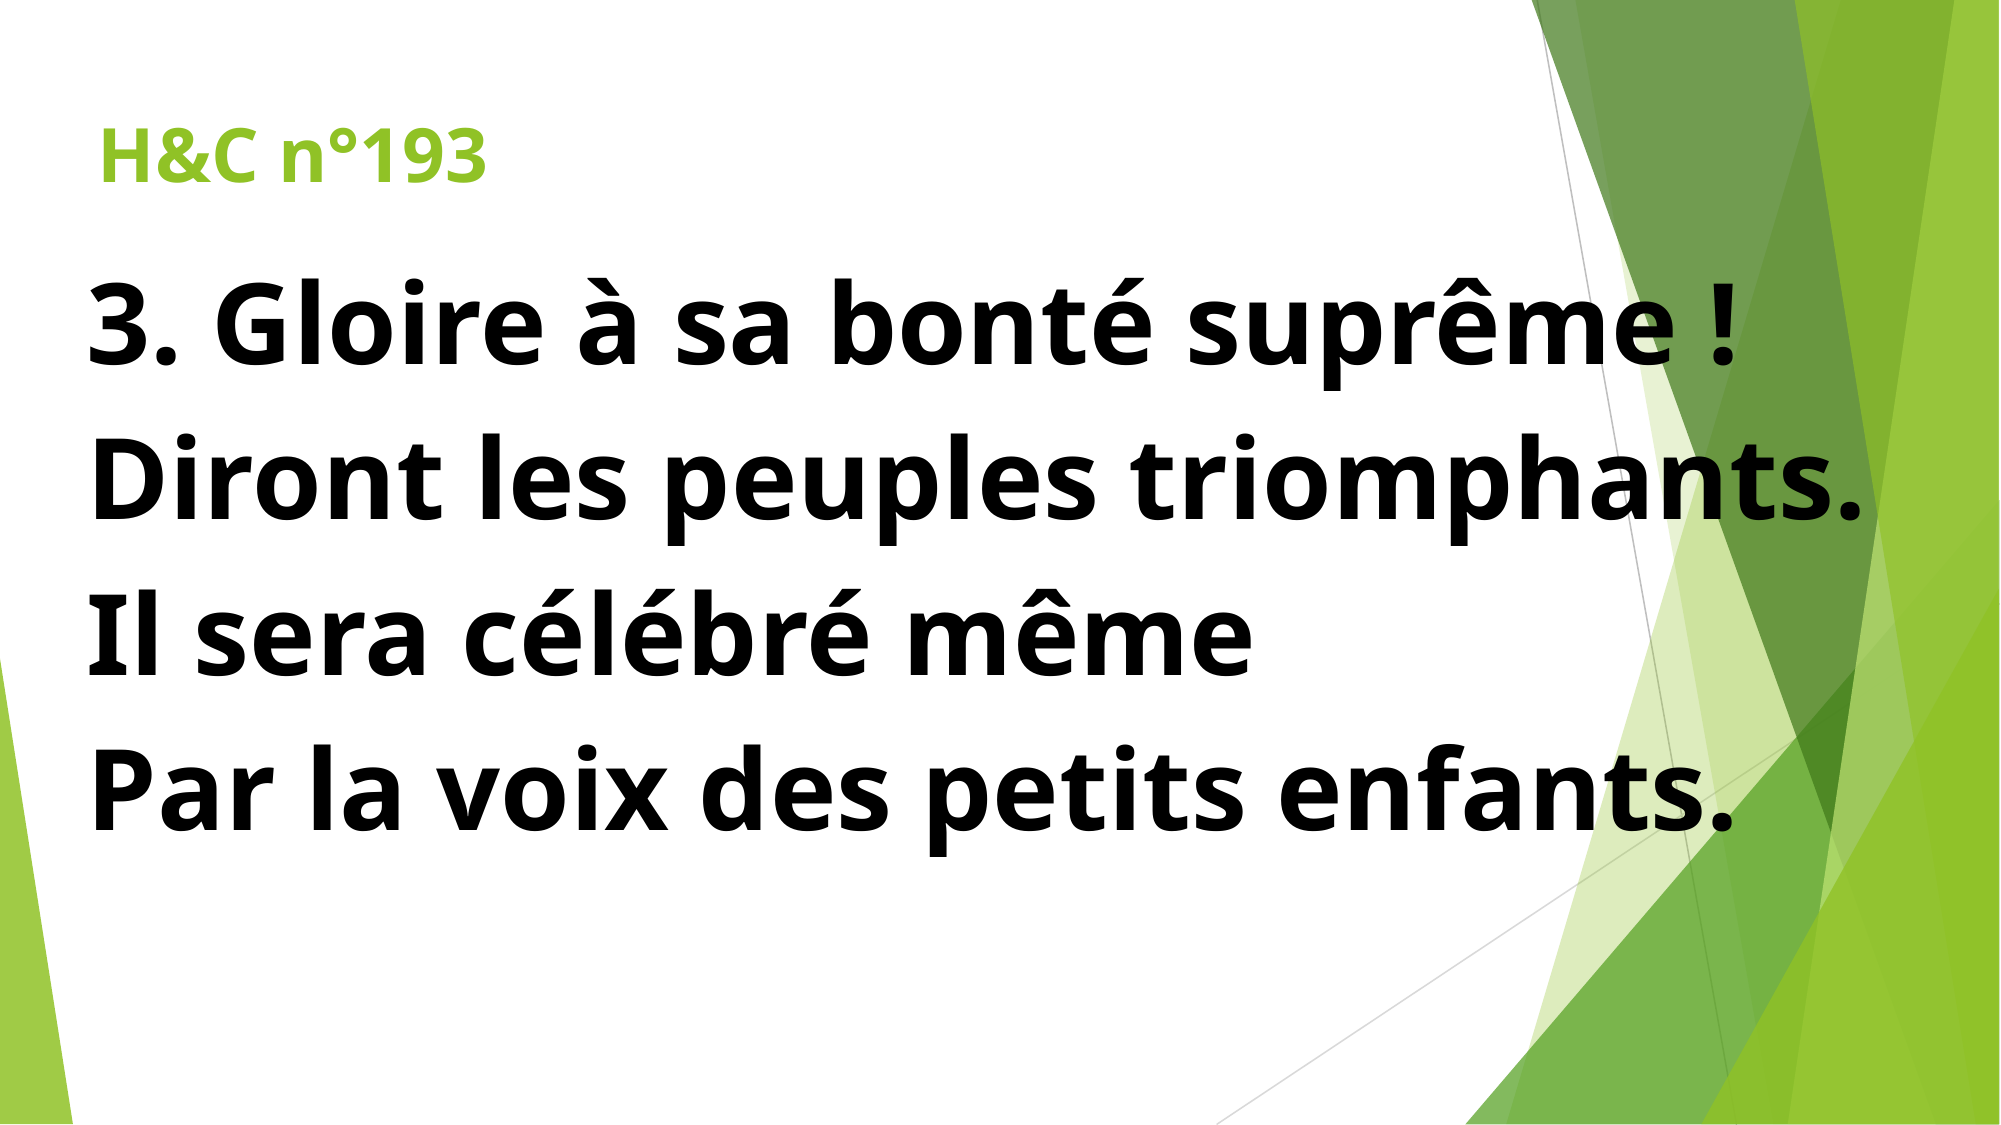

H&C n°193
3. Gloire à sa bonté suprême !
Diront les peuples triomphants.
Il sera célébré même
Par la voix des petits enfants.